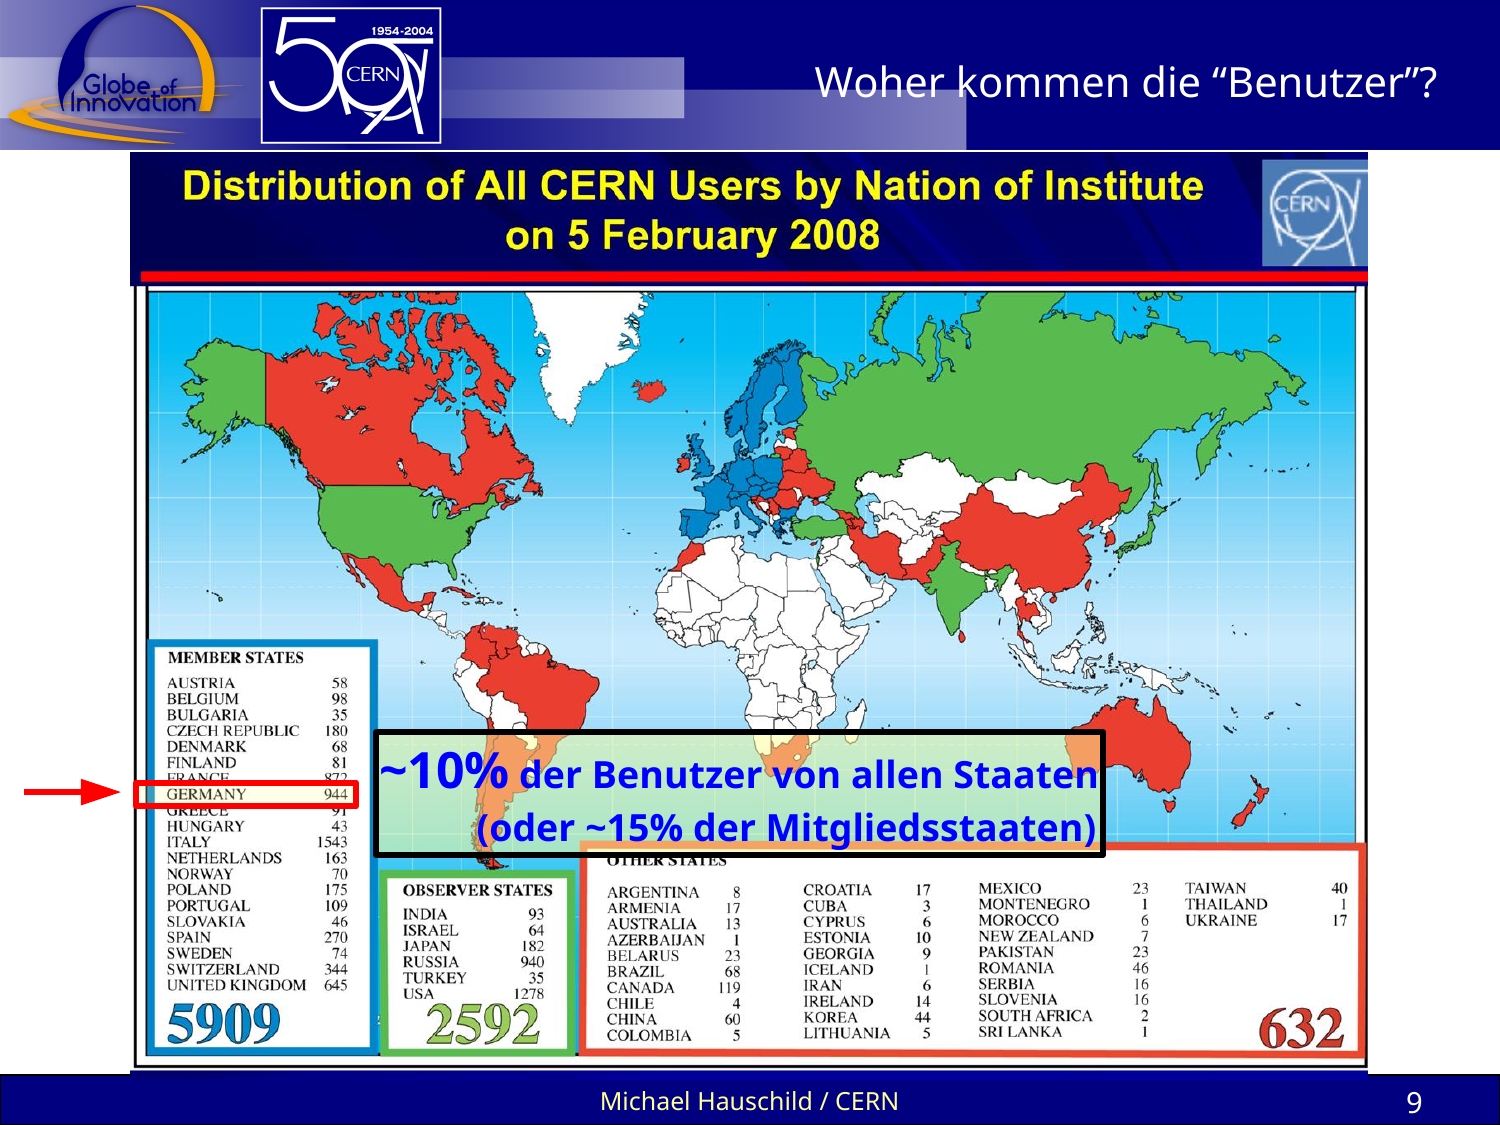

# Woher kommen die “Benutzer”?
~10% der Benutzer von allen Staaten
 (oder ~15% der Mitgliedsstaaten)